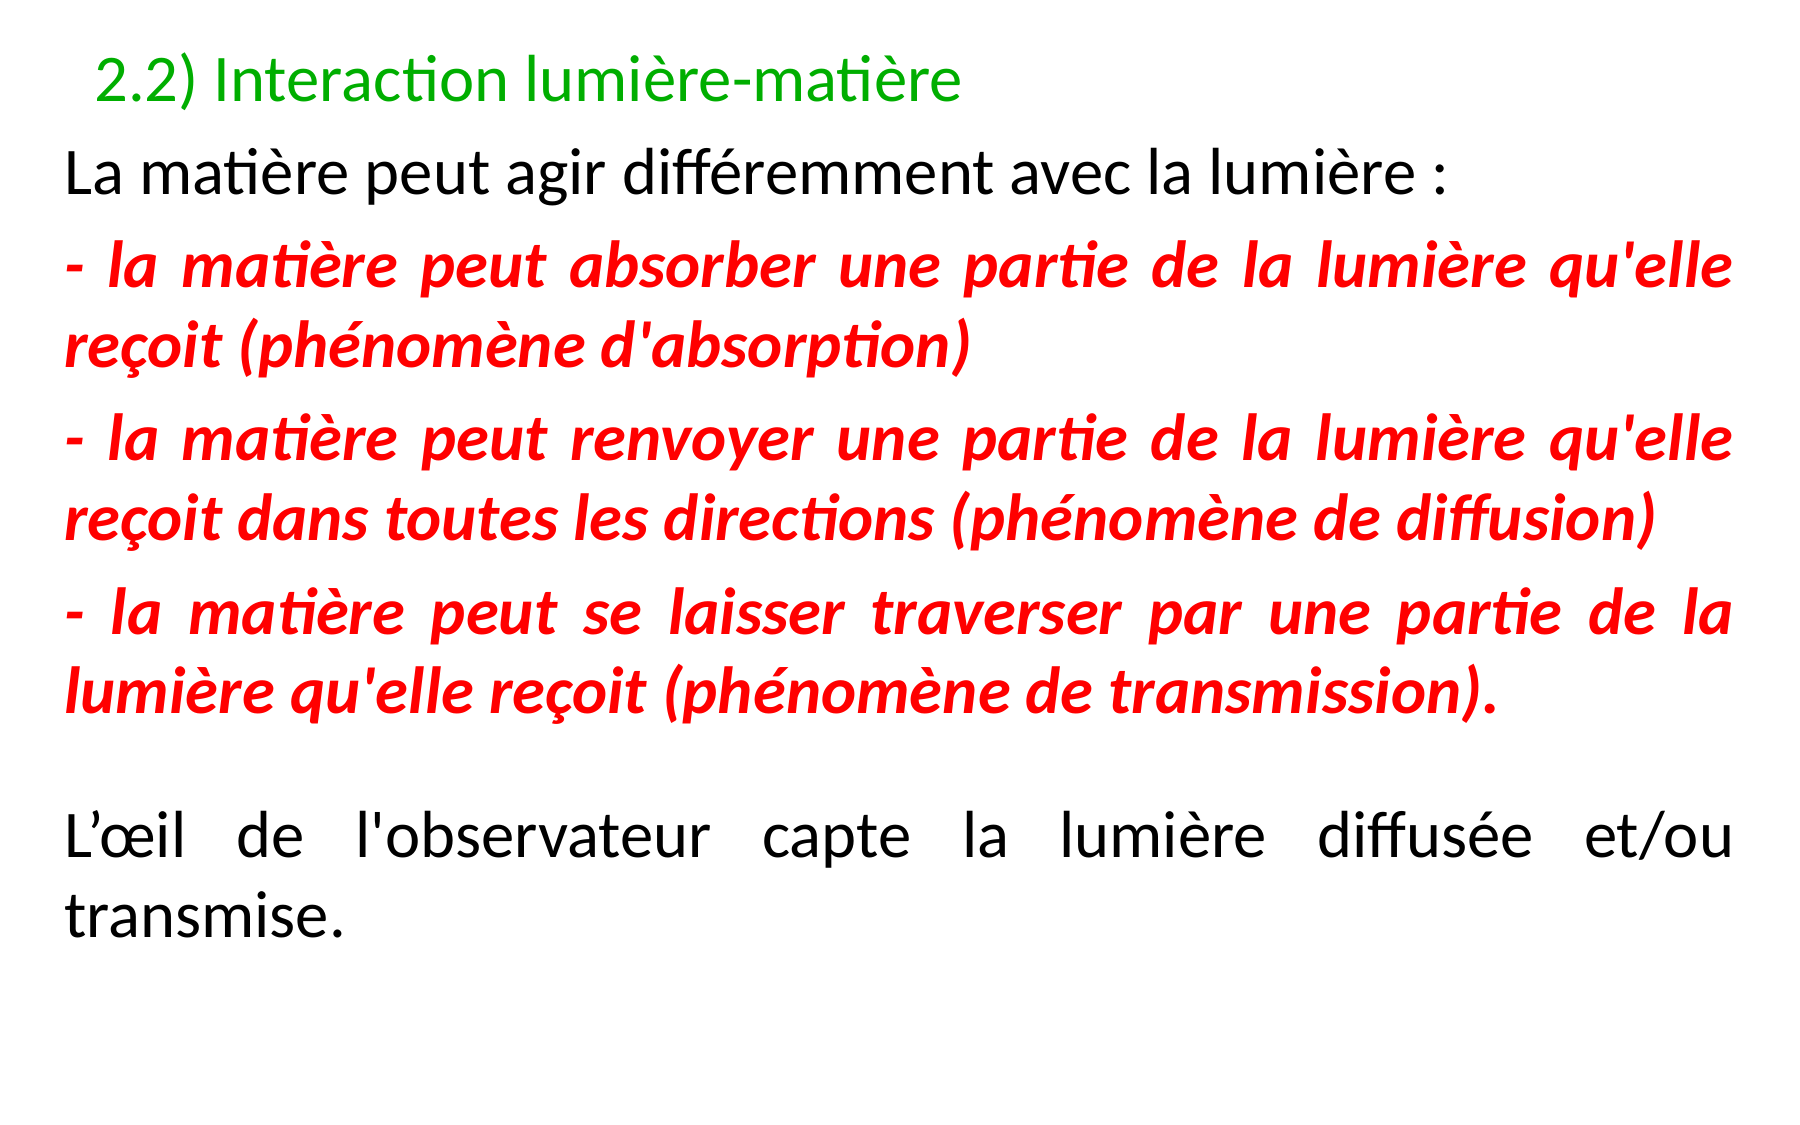

# 2.2) Interaction lumière-matière
La matière peut agir différemment avec la lumière :
- la matière peut absorber une partie de la lumière qu'elle reçoit (phénomène d'absorption)
- la matière peut renvoyer une partie de la lumière qu'elle reçoit dans toutes les directions (phénomène de diffusion)
- la matière peut se laisser traverser par une partie de la lumière qu'elle reçoit (phénomène de transmission).
L’œil de l'observateur capte la lumière diffusée et/ou transmise.